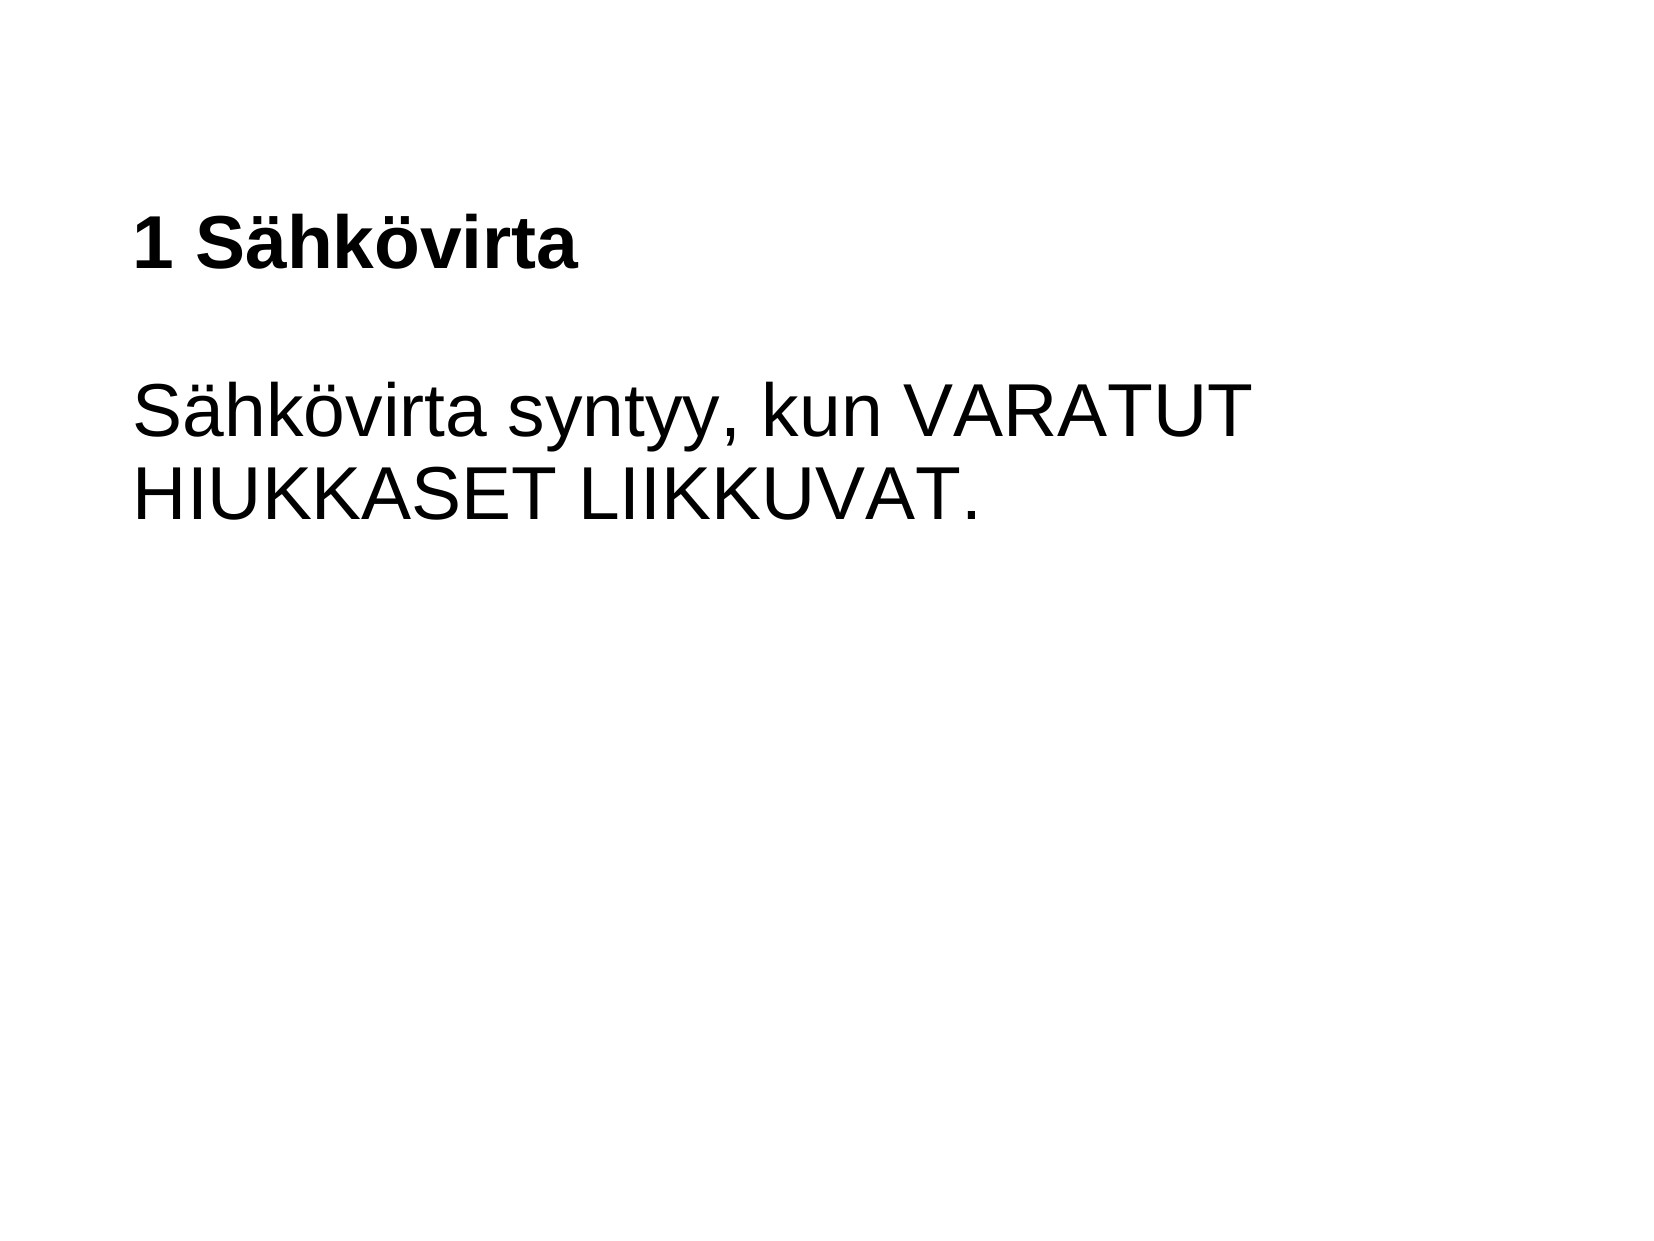

1 Sähkövirta
Sähkövirta syntyy, kun VARATUT
HIUKKASET LIIKKUVAT.